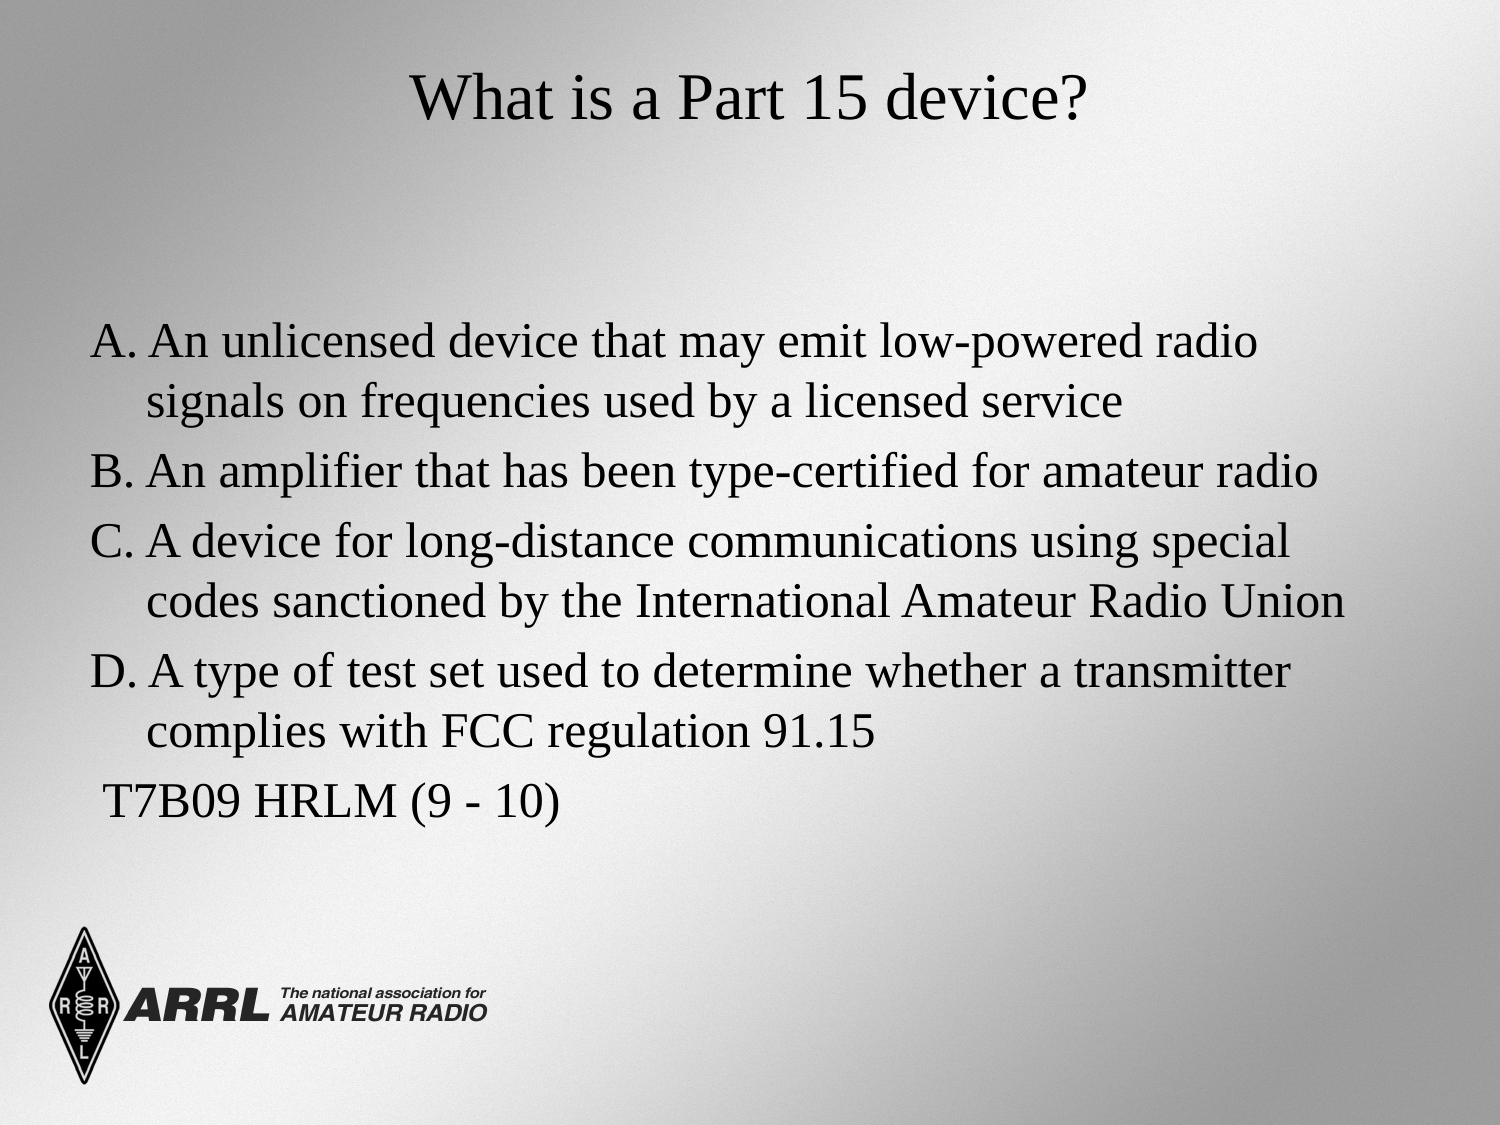

# What is a Part 15 device?
A. An unlicensed device that may emit low-powered radio signals on frequencies used by a licensed service
B. An amplifier that has been type-certified for amateur radio
C. A device for long-distance communications using special codes sanctioned by the International Amateur Radio Union
D. A type of test set used to determine whether a transmitter complies with FCC regulation 91.15
 T7B09 HRLM (9 - 10)